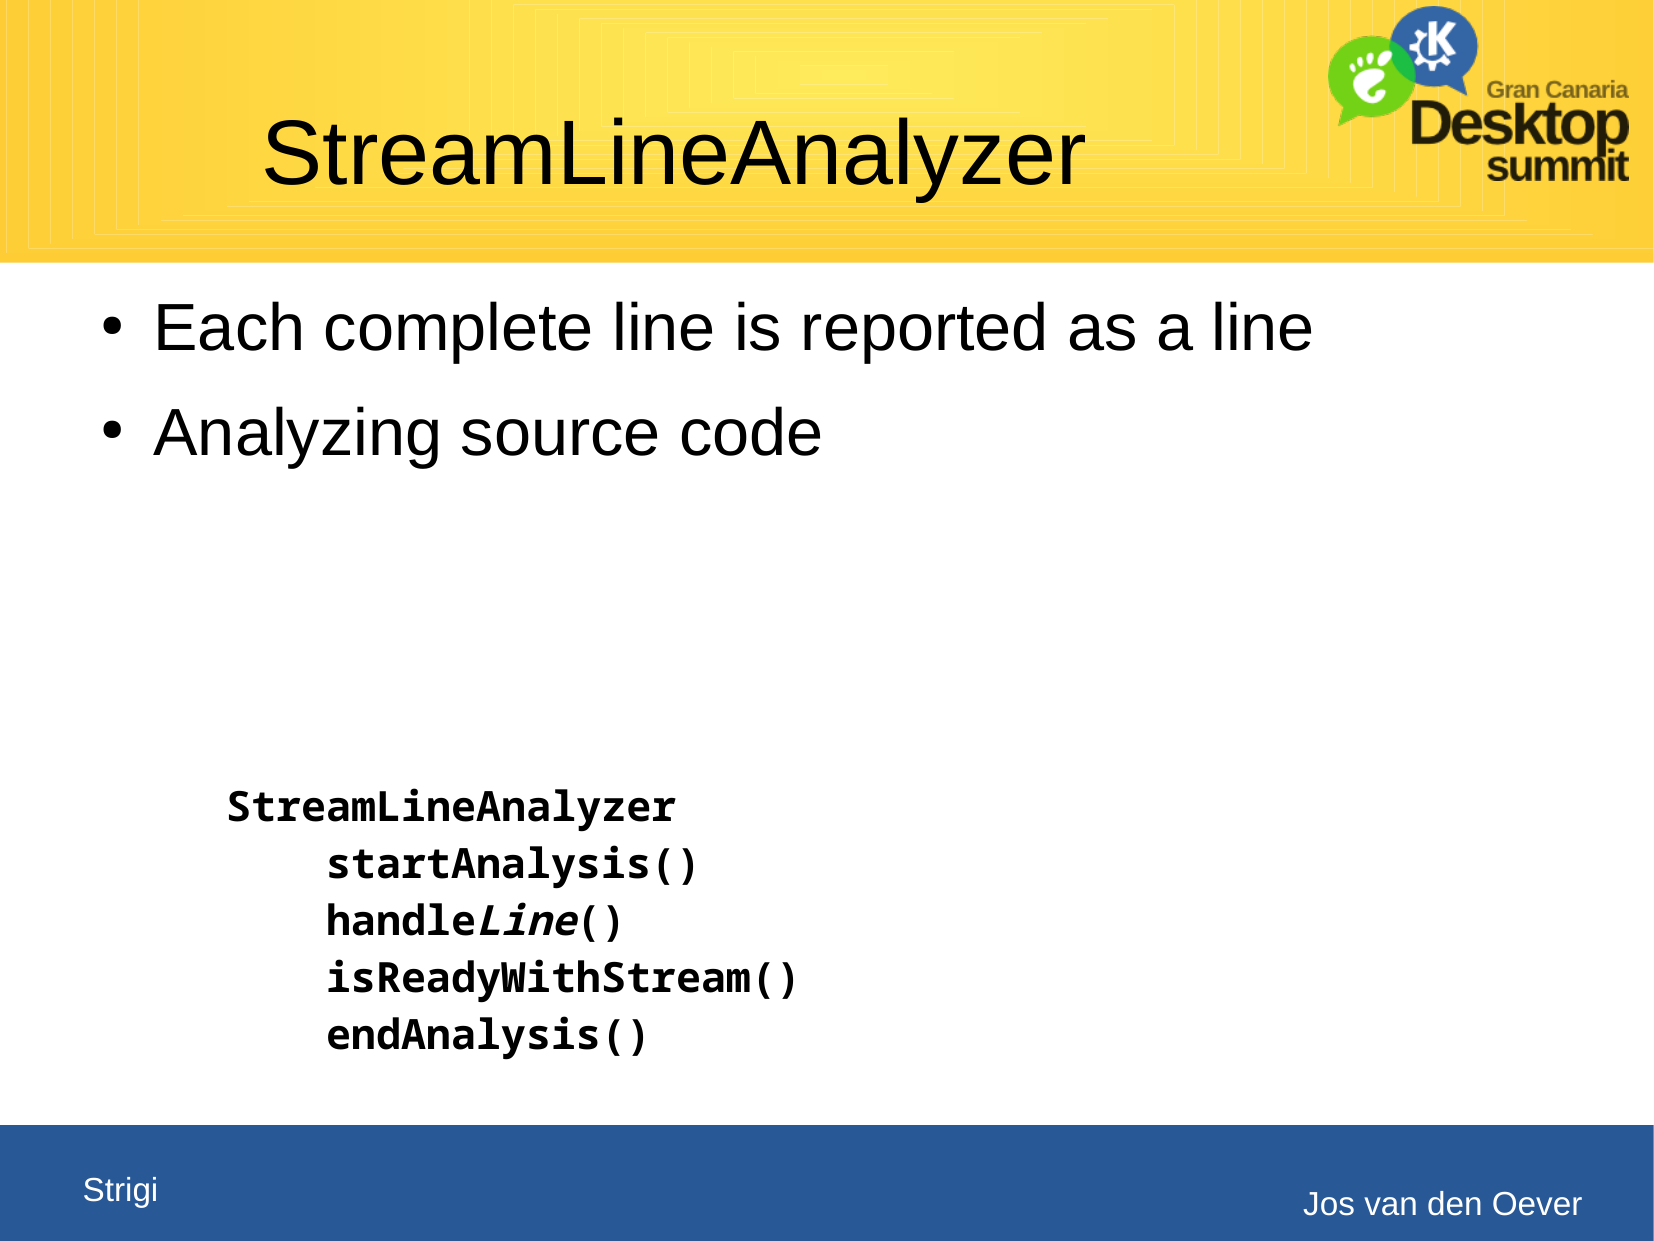

# StreamLineAnalyzer
Each complete line is reported as a line
Analyzing source code
StreamLineAnalyzer
 startAnalysis()
 handleLine()
 isReadyWithStream()
 endAnalysis()
class StreamLineAnalyzer {
public:
 virtual void startAnalysis(AnalysisResult* result) = 0;
 virtual void endAnalysis(bool complete) = 0;
 virtual void handleLine(
 const char* data, uint32_t length) = 0;
 virtual bool isReadyWithStream() = 0;
...
};